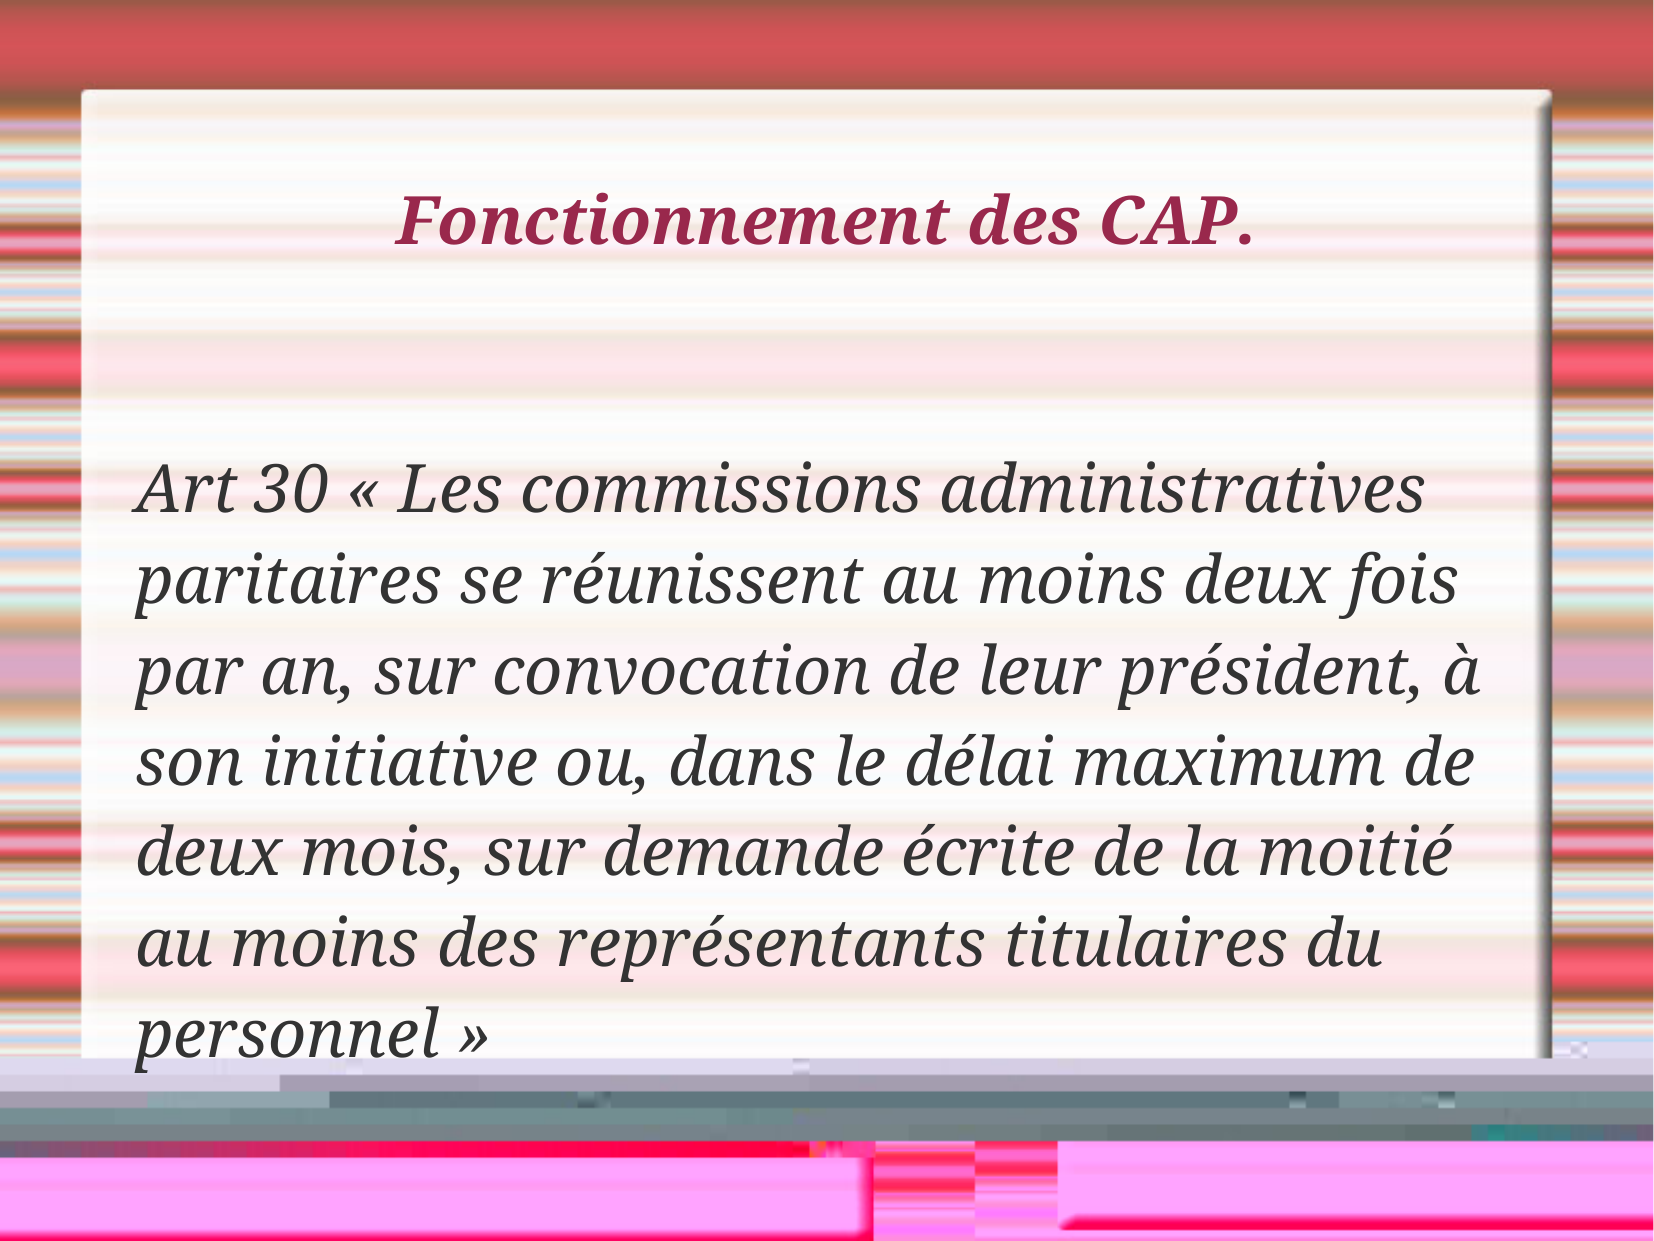

# Fonctionnement des CAP.
Art 30 « Les commissions administratives paritaires se réunissent au moins deux fois par an, sur convocation de leur président, à son initiative ou, dans le délai maximum de deux mois, sur demande écrite de la moitié au moins des représentants titulai­res du personnel »